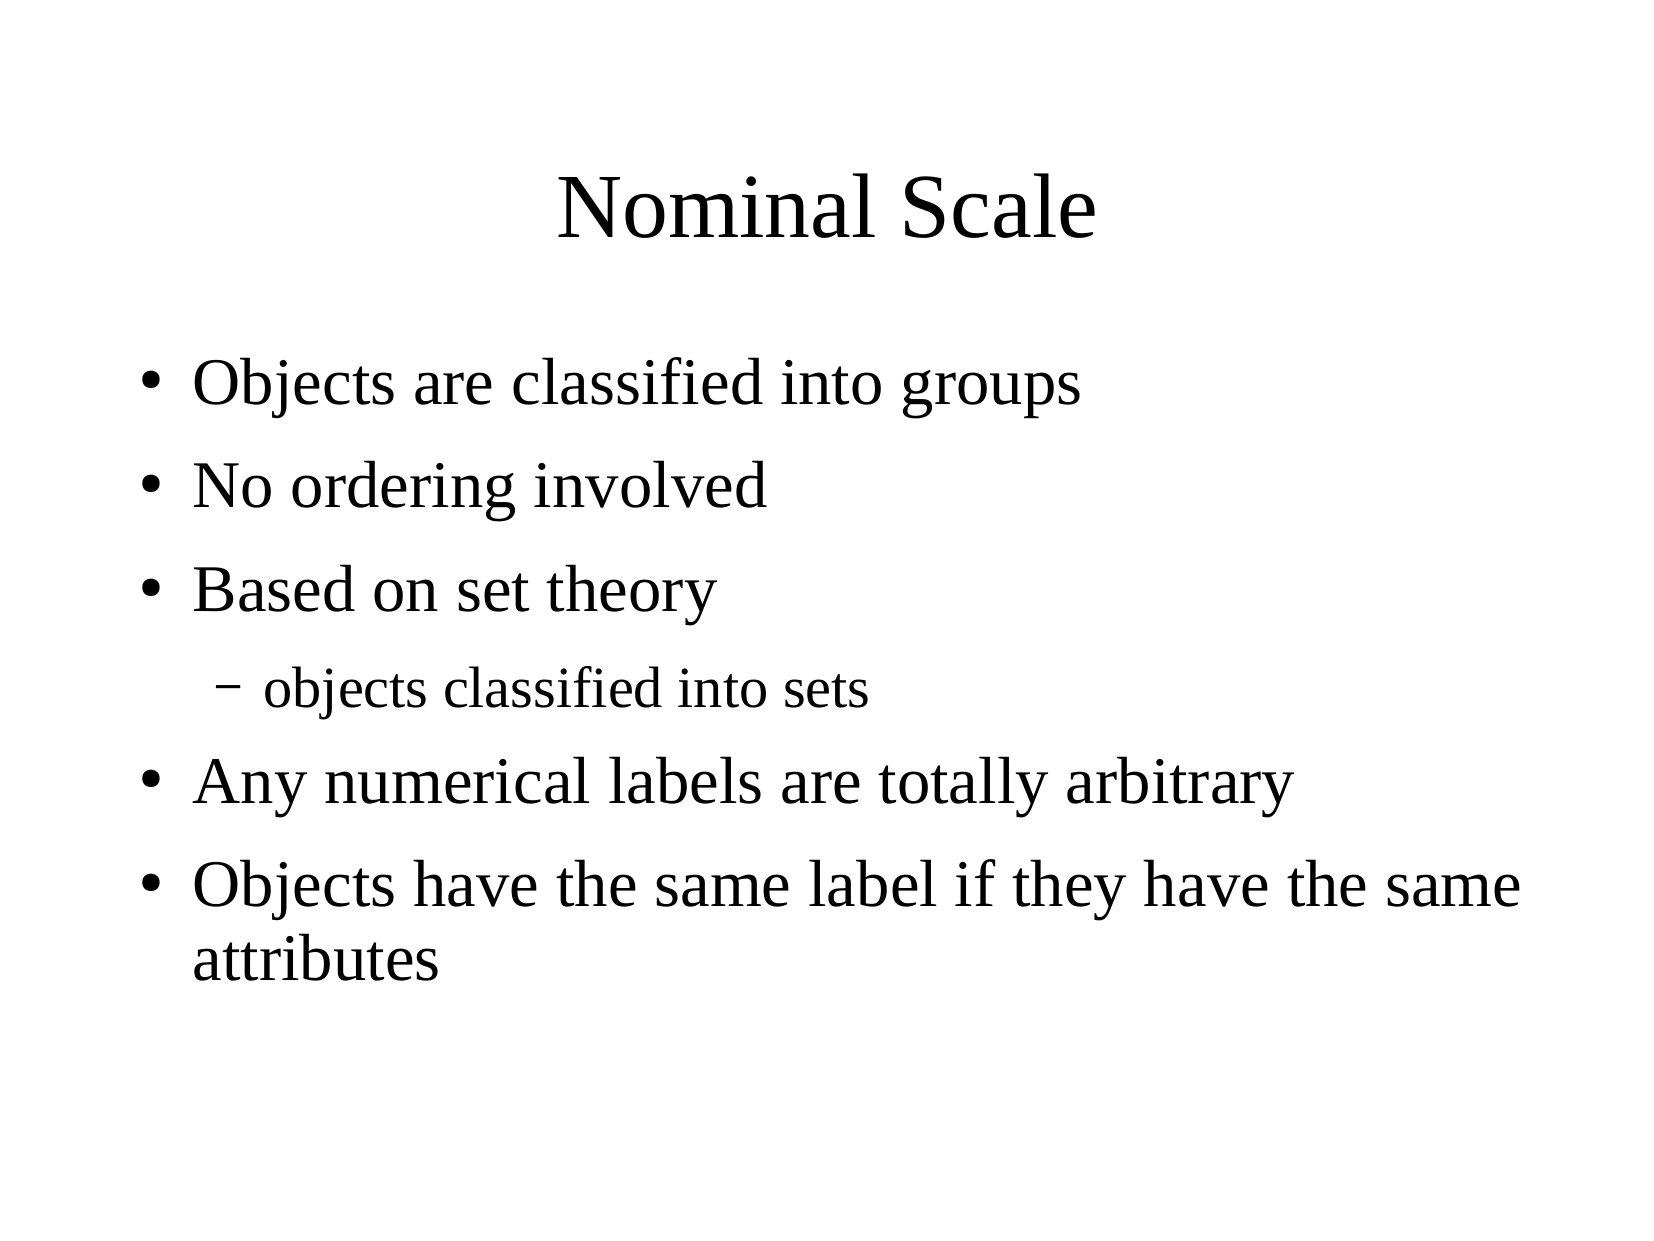

# Nominal Scale
Objects are classified into groups
No ordering involved
Based on set theory
objects classified into sets
Any numerical labels are totally arbitrary
Objects have the same label if they have the same attributes